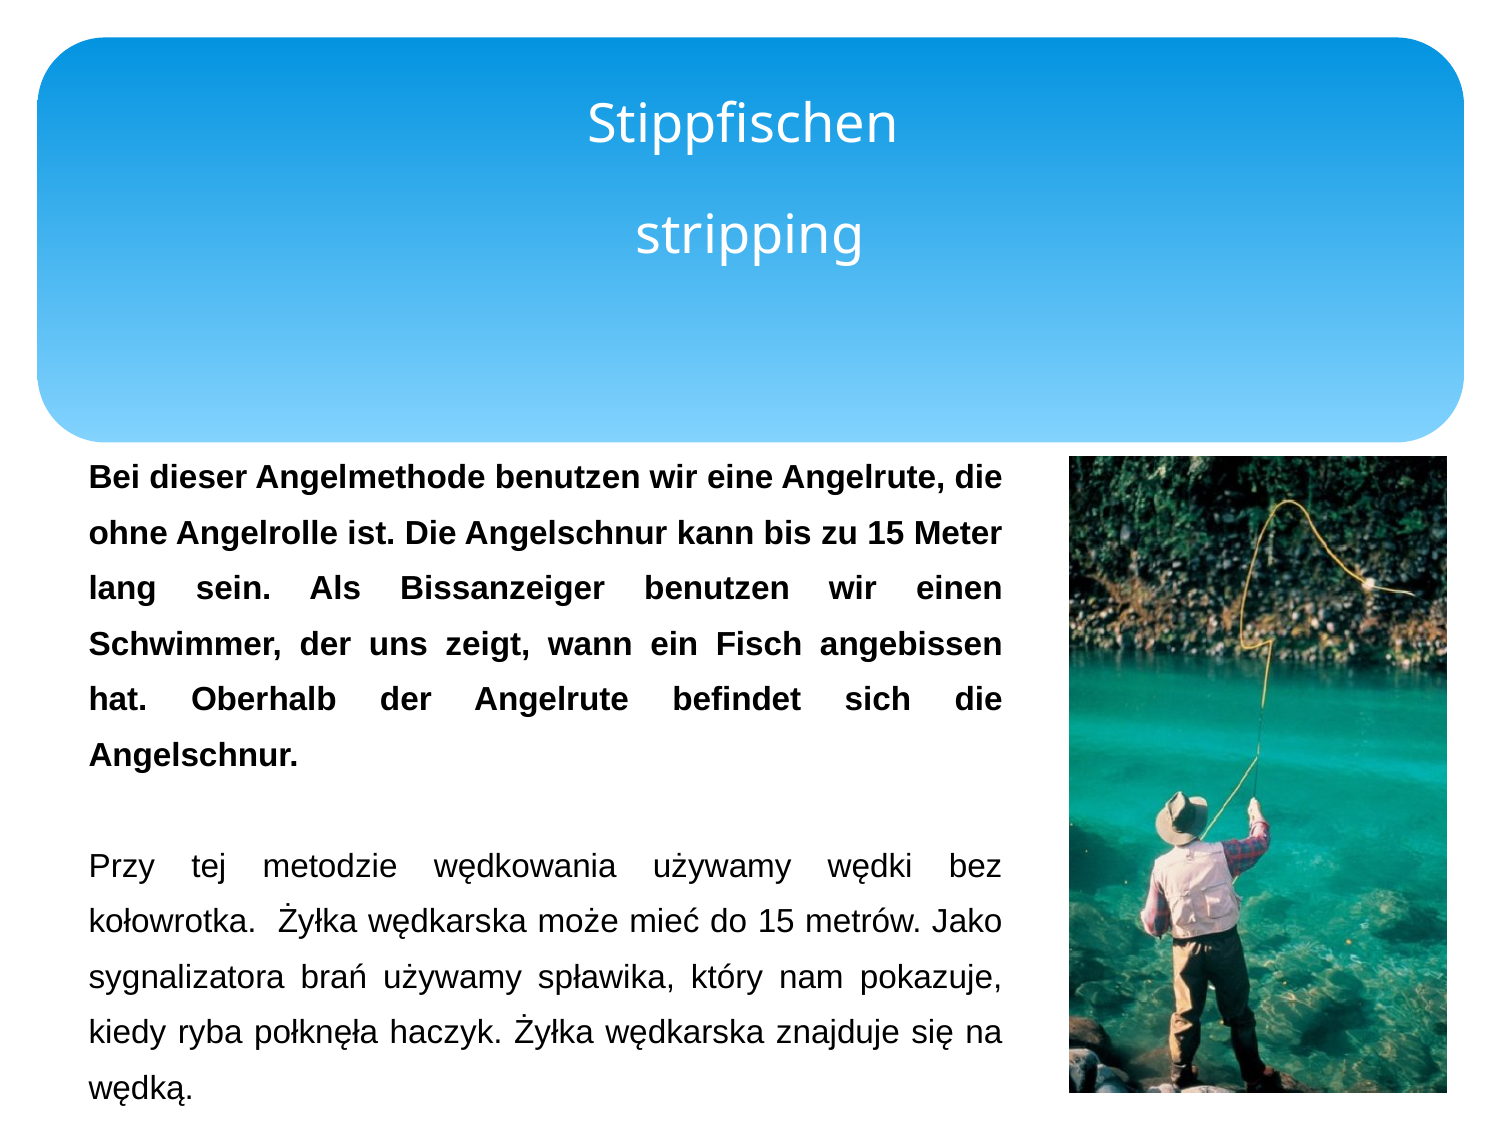

# Stippfischen stripping
Bei dieser Angelmethode benutzen wir eine Angelrute, die ohne Angelrolle ist. Die Angelschnur kann bis zu 15 Meter lang sein. Als Bissanzeiger benutzen wir einen Schwimmer, der uns zeigt, wann ein Fisch angebissen hat. Oberhalb der Angelrute befindet sich die Angelschnur.
Przy tej metodzie wędkowania używamy wędki bez kołowrotka. Żyłka wędkarska może mieć do 15 metrów. Jako sygnalizatora brań używamy spławika, który nam pokazuje, kiedy ryba połknęła haczyk. Żyłka wędkarska znajduje się na wędką.